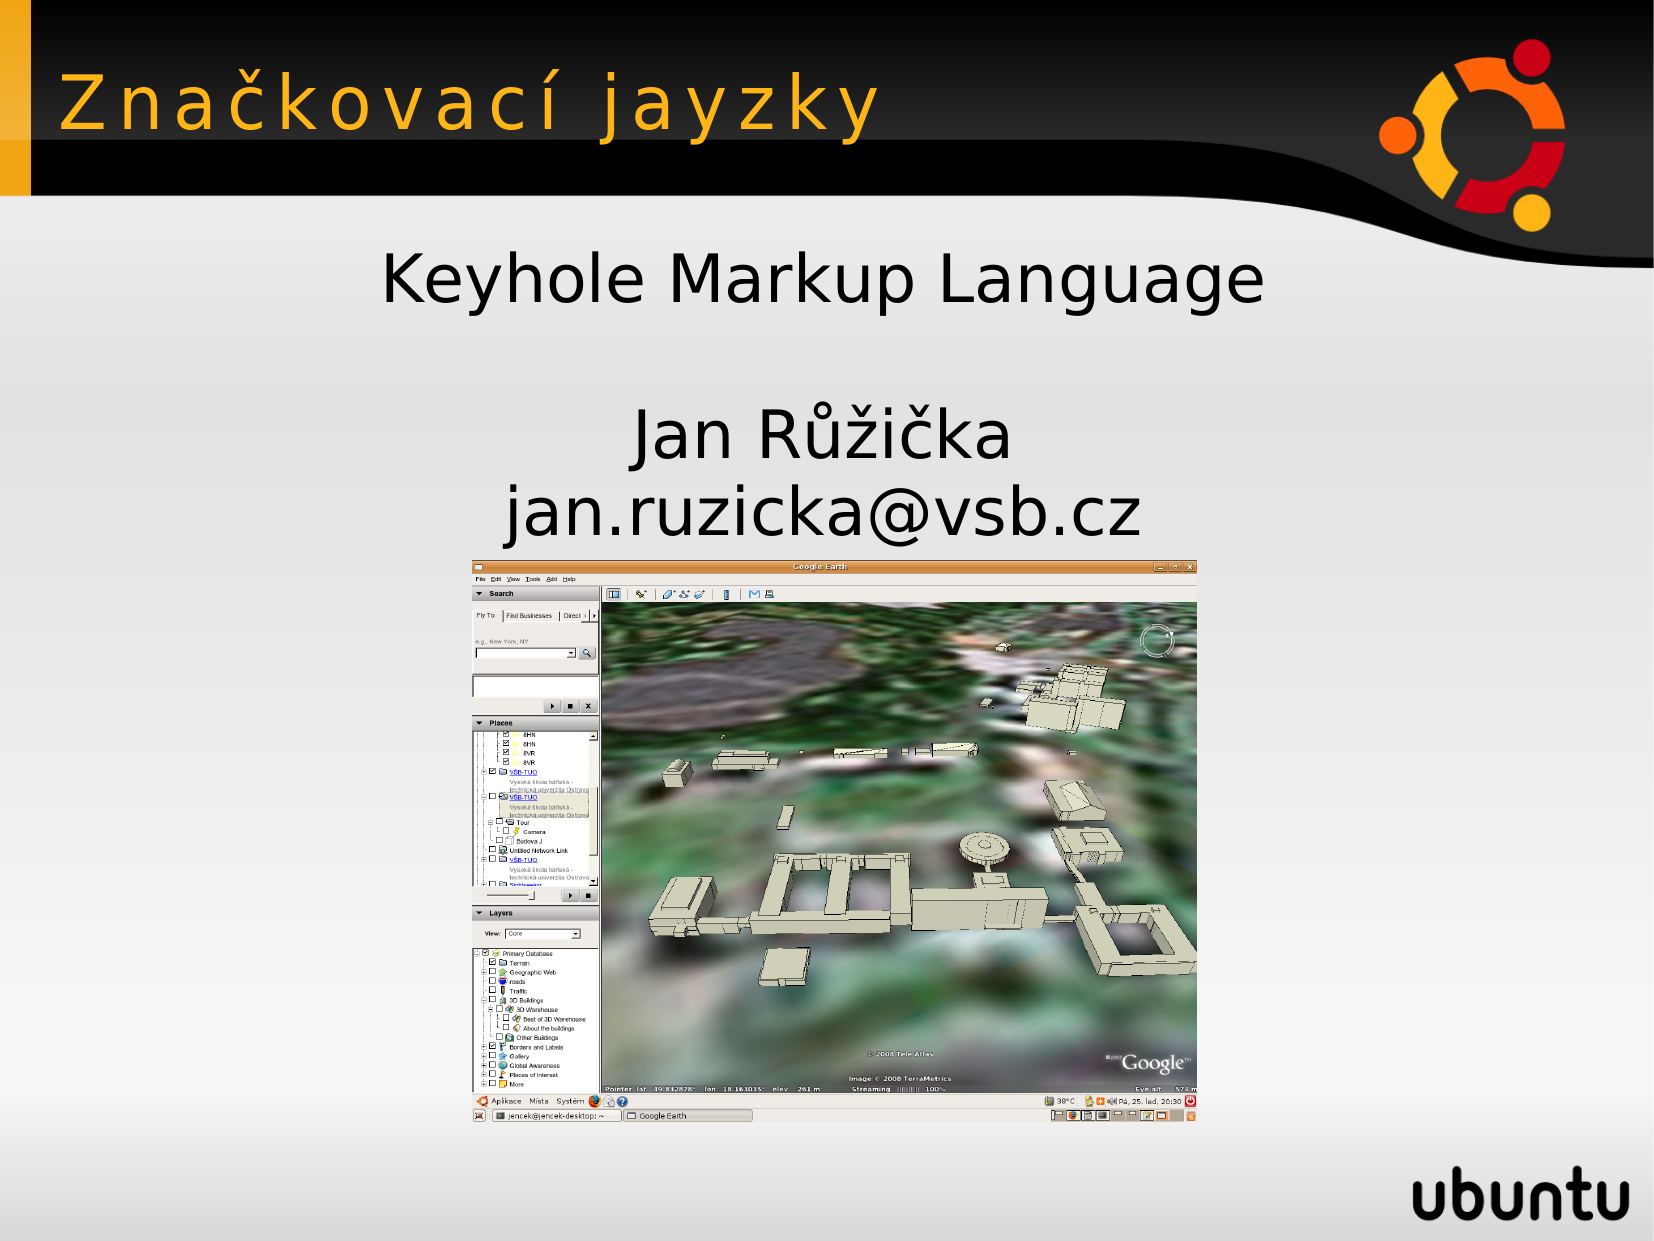

# Značkovací jayzky
Keyhole Markup Language
Jan Růžička
jan.ruzicka@vsb.cz